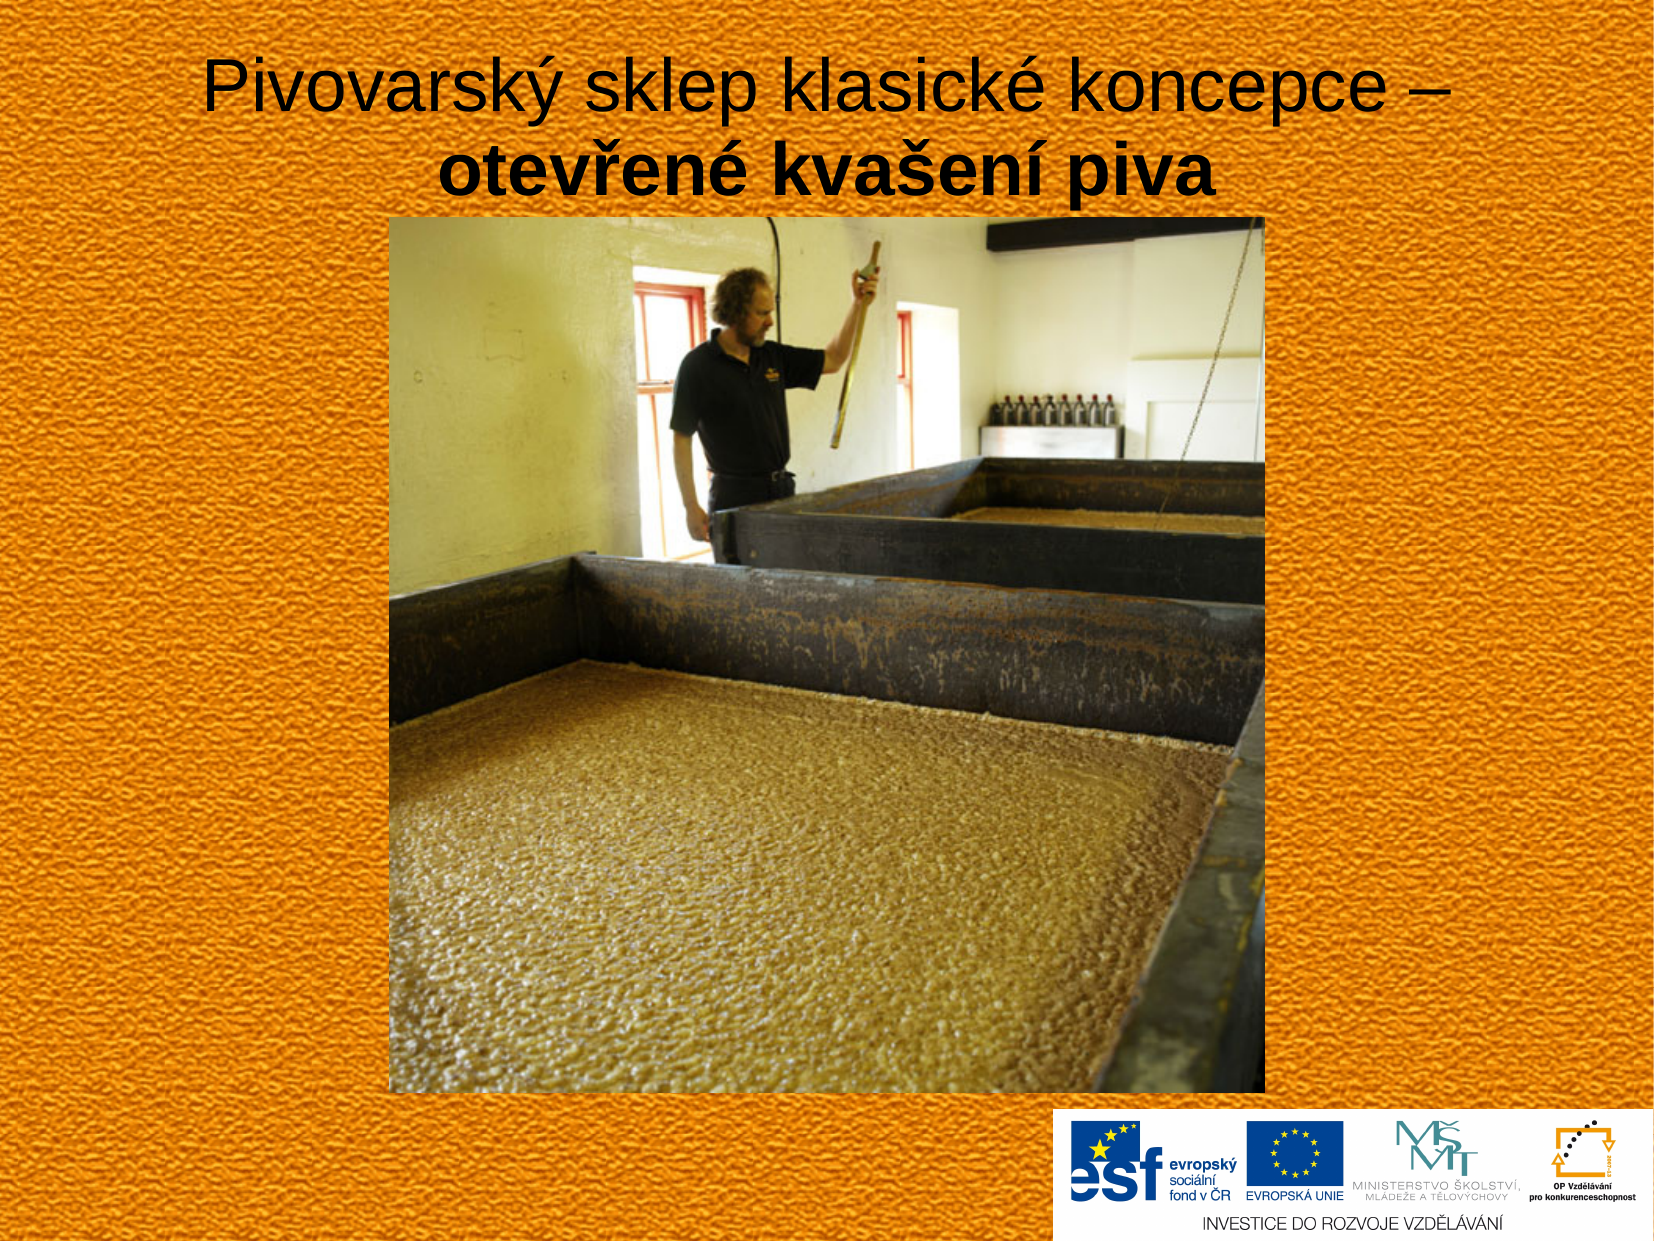

# Pivovarský sklep klasické koncepce – otevřené kvašení piva